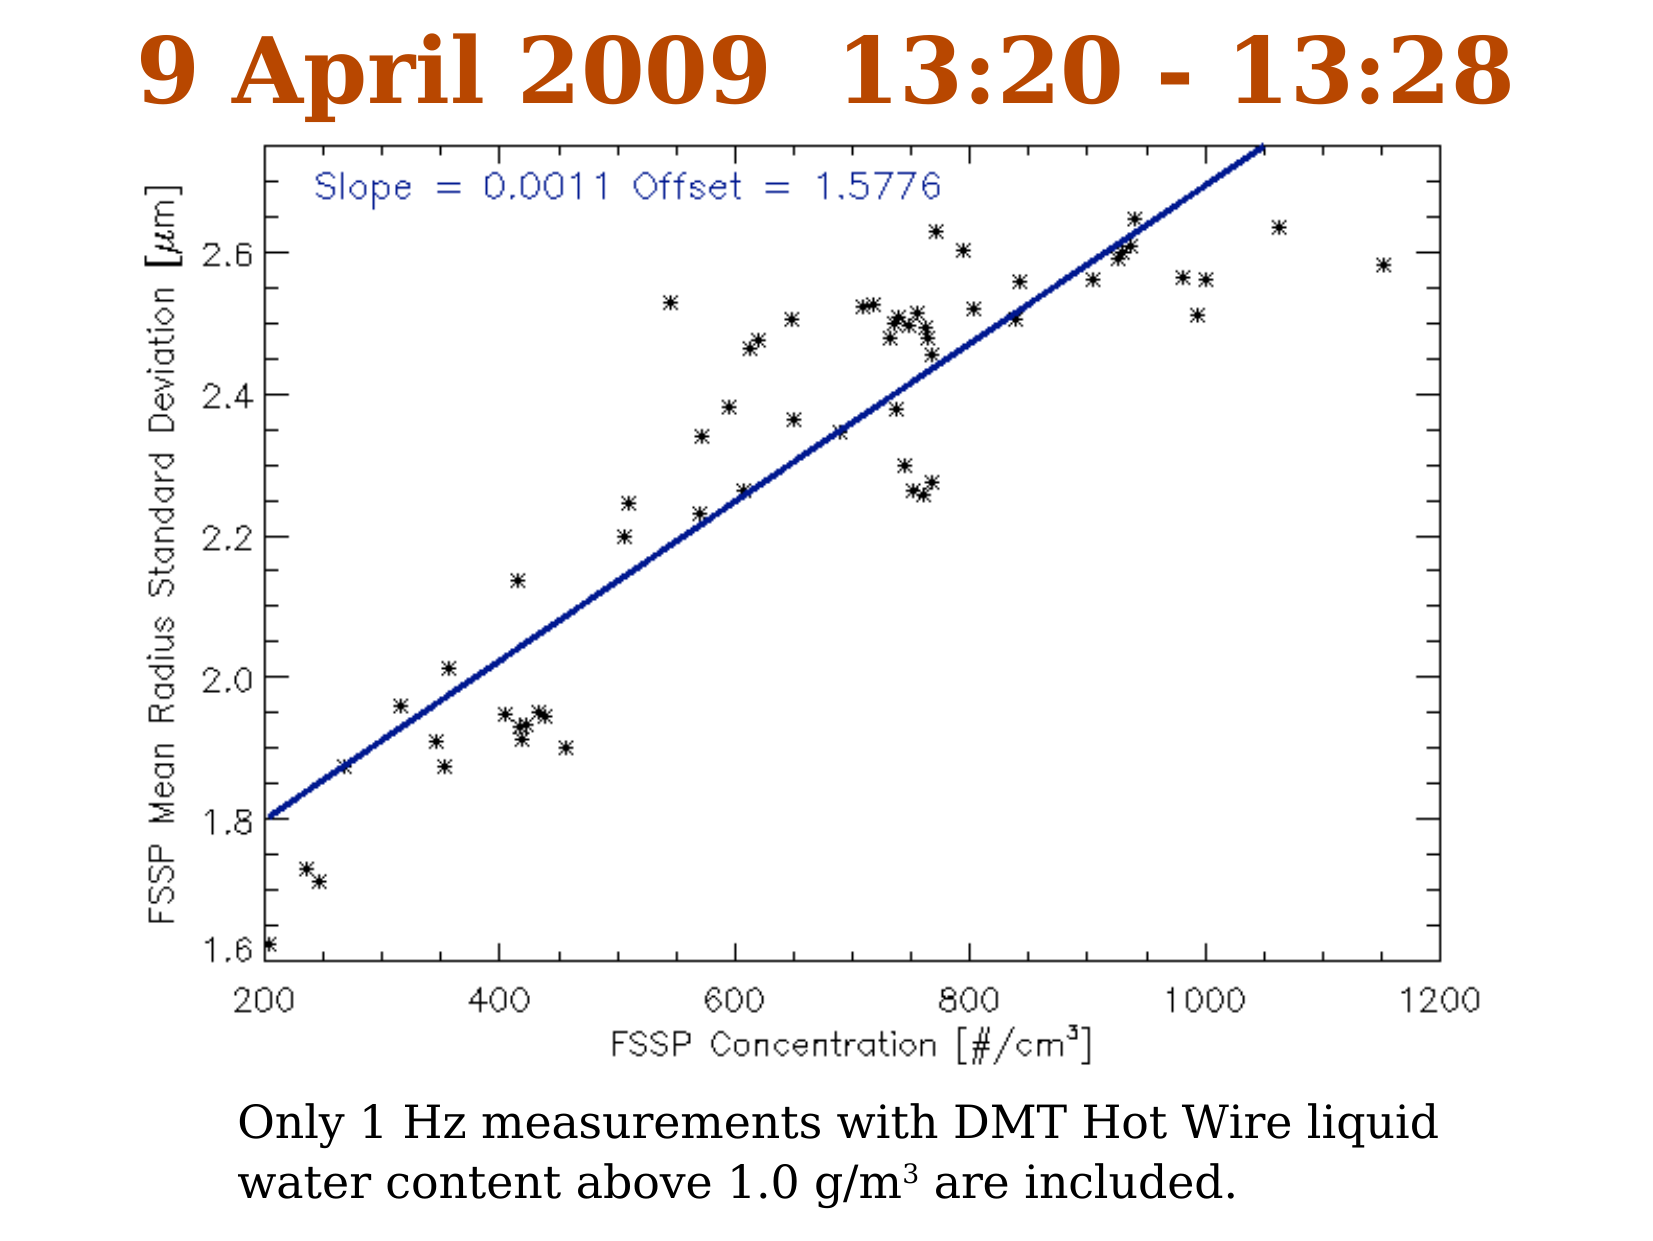

9 April 2009 13:20 - 13:28
Only 1 Hz measurements with DMT Hot Wire liquid water content above 1.0 g/m3 are included.